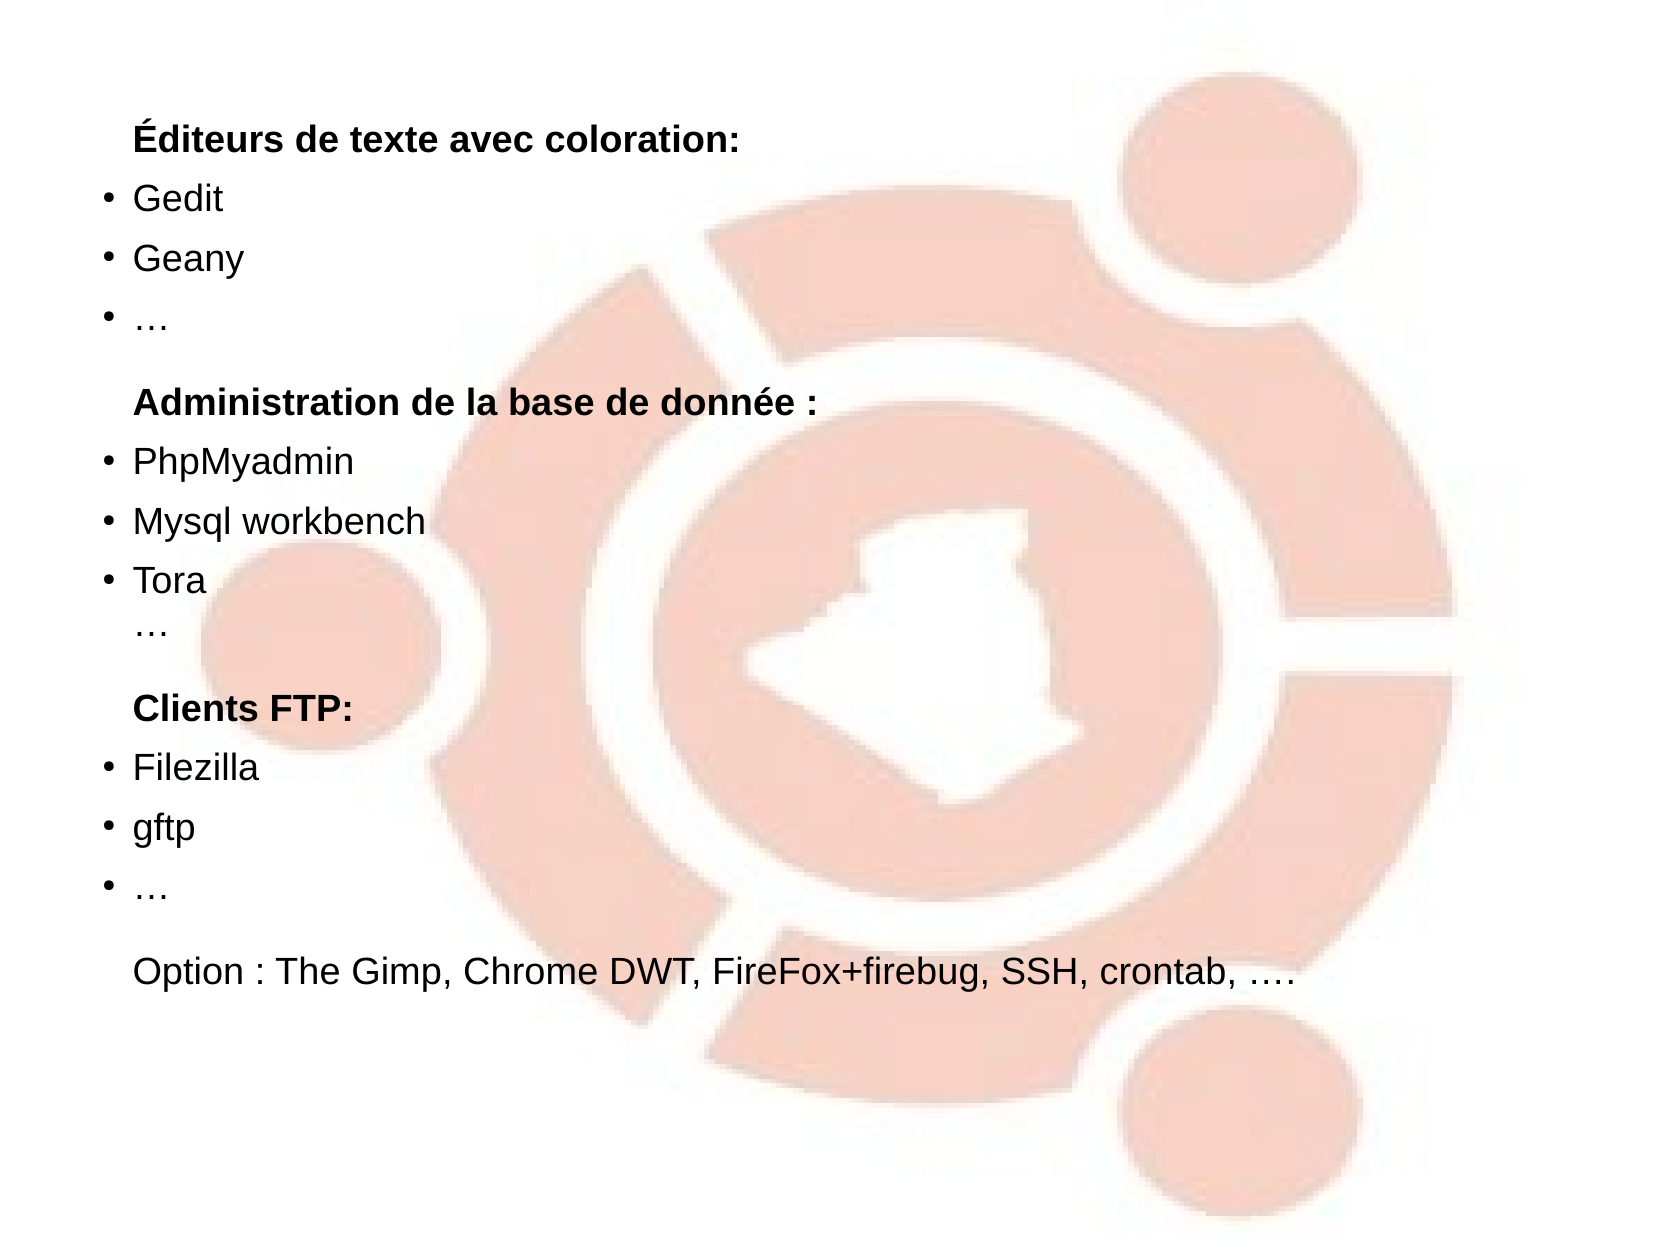

# Éditeurs de texte avec coloration:
Gedit
Geany
…
Administration de la base de donnée :
PhpMyadmin
Mysql workbench
Tora
…
Clients FTP:
Filezilla
gftp
…
Option : The Gimp, Chrome DWT, FireFox+firebug, SSH, crontab, ….